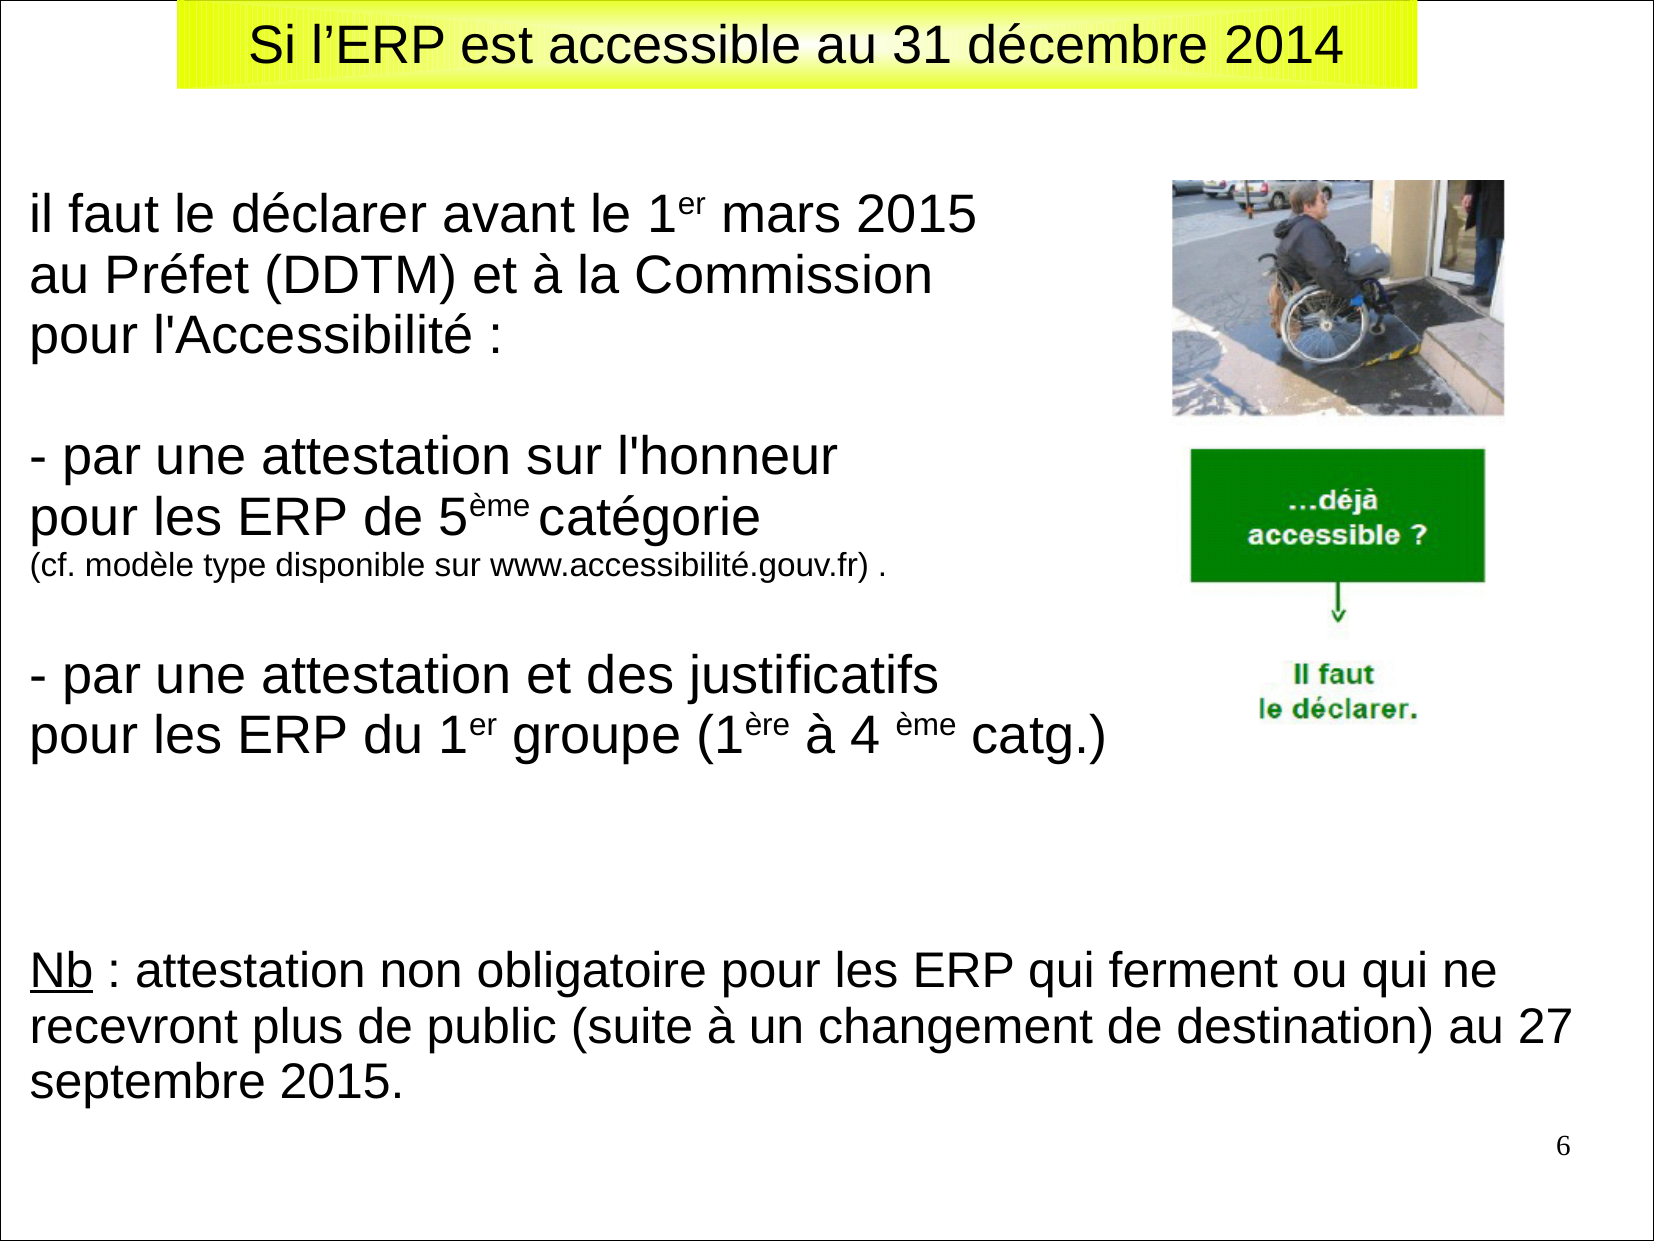

Si l’ERP est accessible au 31 décembre 2014
# il faut le déclarer avant le 1er mars 2015 au Préfet (DDTM) et à la Commission pour l'Accessibilité : - par une attestation sur l'honneur pour les ERP de 5ème catégorie (cf. modèle type disponible sur www.accessibilité.gouv.fr) . - par une attestation et des justificatifs pour les ERP du 1er groupe (1ère à 4 ème catg.) Nb : attestation non obligatoire pour les ERP qui ferment ou qui ne recevront plus de public (suite à un changement de destination) au 27 septembre 2015.
6